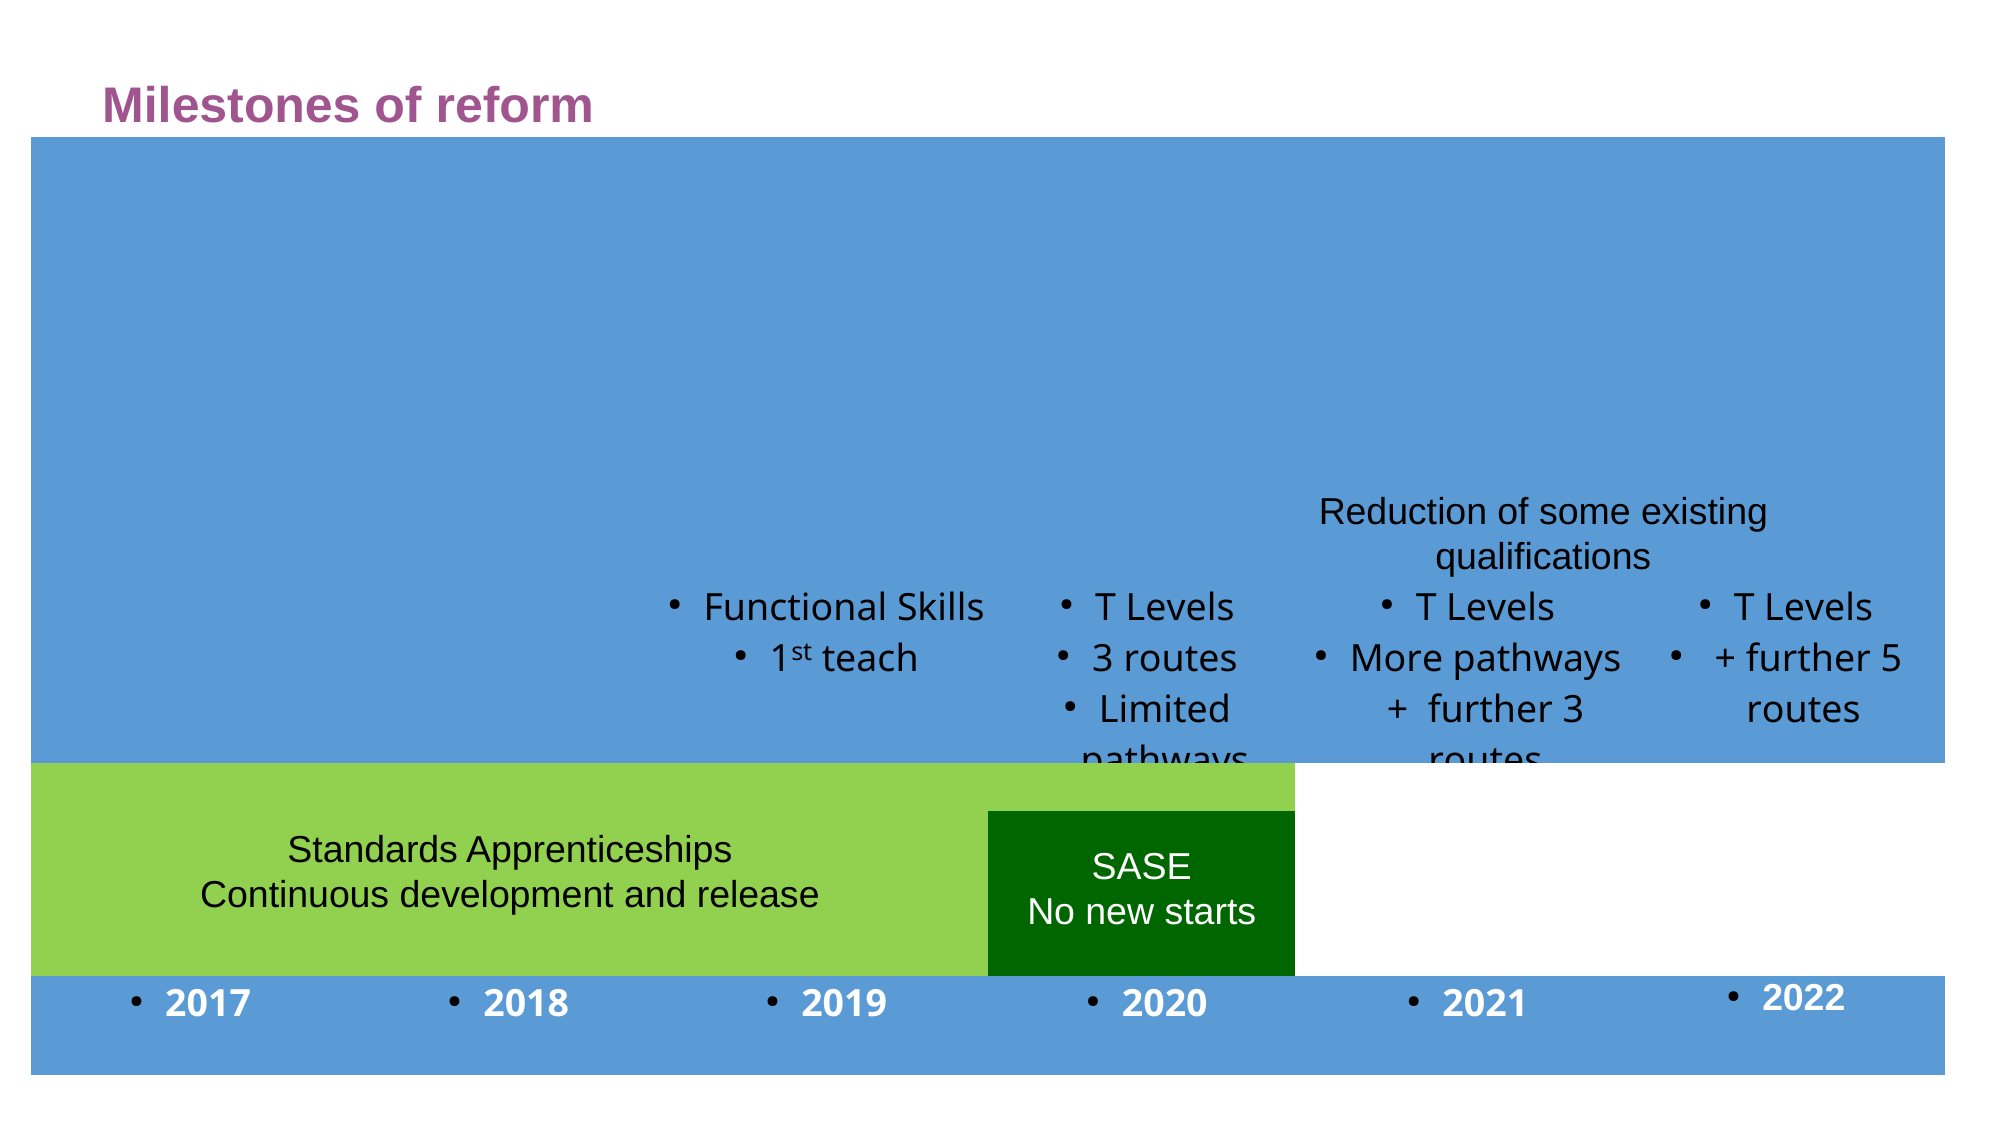

# Milestones of reform
| | | | | | |
| --- | --- | --- | --- | --- | --- |
| | | | | | |
| | | | | | |
| | | Functional Skills 1st teach | T Levels 3 routes Limited pathways | T Levels More pathways + further 3 routes | T Levels + further 5 routes |
| Standards Apprenticeships Continuous development and release | | | | | |
| 2017 | 2018 | 2019 | 2020 | 2021 | 2022 |
Reduction of some existing qualifications
Standards Apprenticeships
Continuous development and release
SASE
No new starts